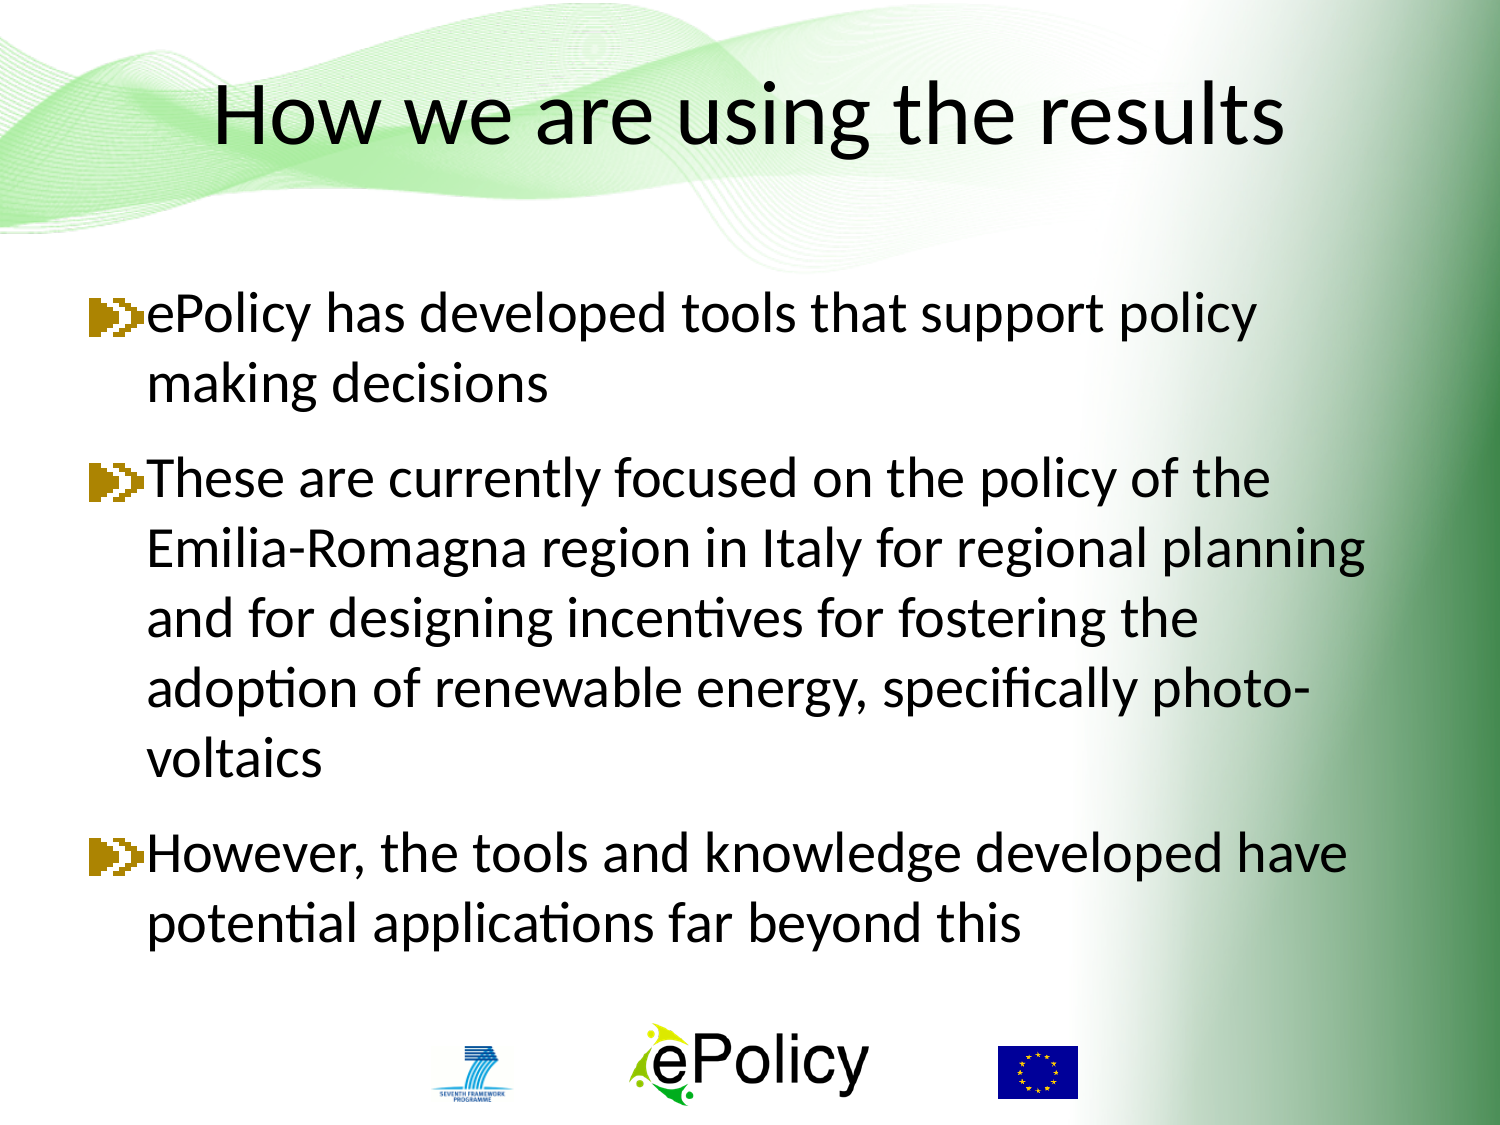

# How we are using the results
ePolicy has developed tools that support policy making decisions
These are currently focused on the policy of the Emilia-Romagna region in Italy for regional planning and for designing incentives for fostering the adoption of renewable energy, specifically photo-voltaics
However, the tools and knowledge developed have potential applications far beyond this